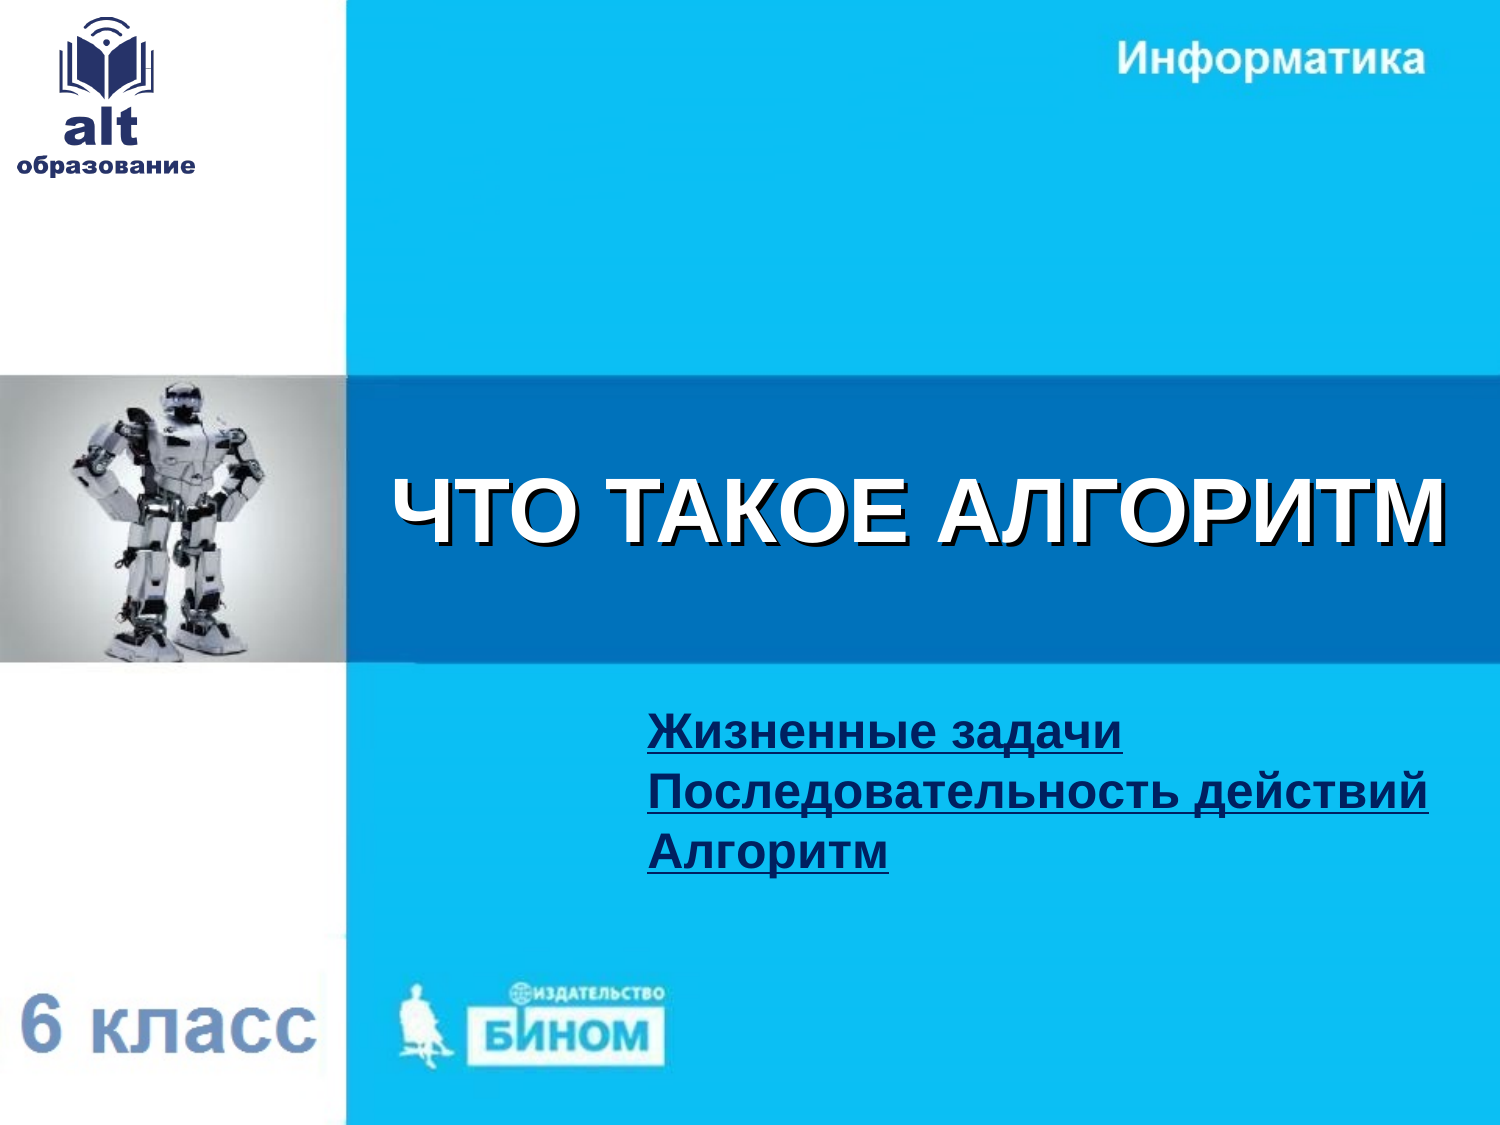

# ЧТО ТАКОЕ АЛГОРИТМ
Жизненные задачи
Последовательность действий
Алгоритм